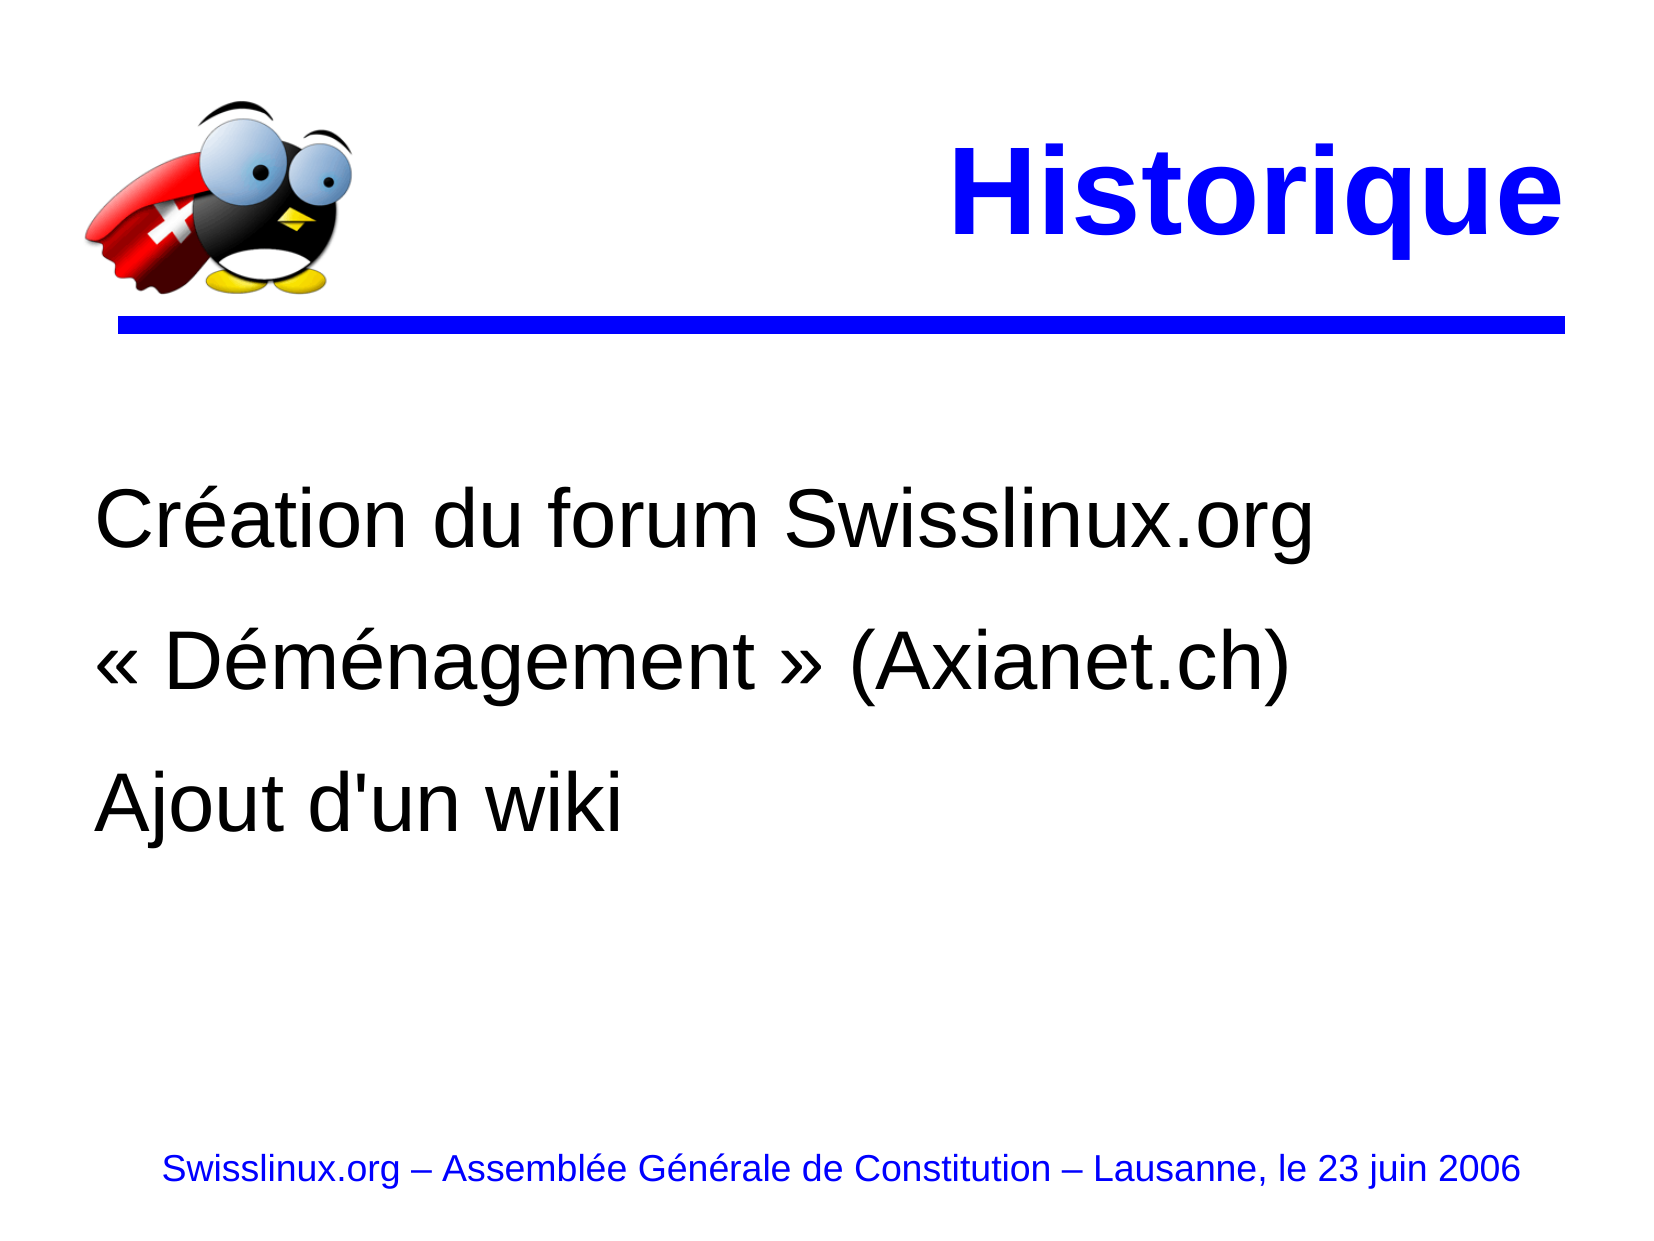

# Historique
Création du forum Swisslinux.org
« Déménagement » (Axianet.ch)
Ajout d'un wiki
Swisslinux.org – Assemblée Générale de Constitution – Lausanne, le 23 juin 2006